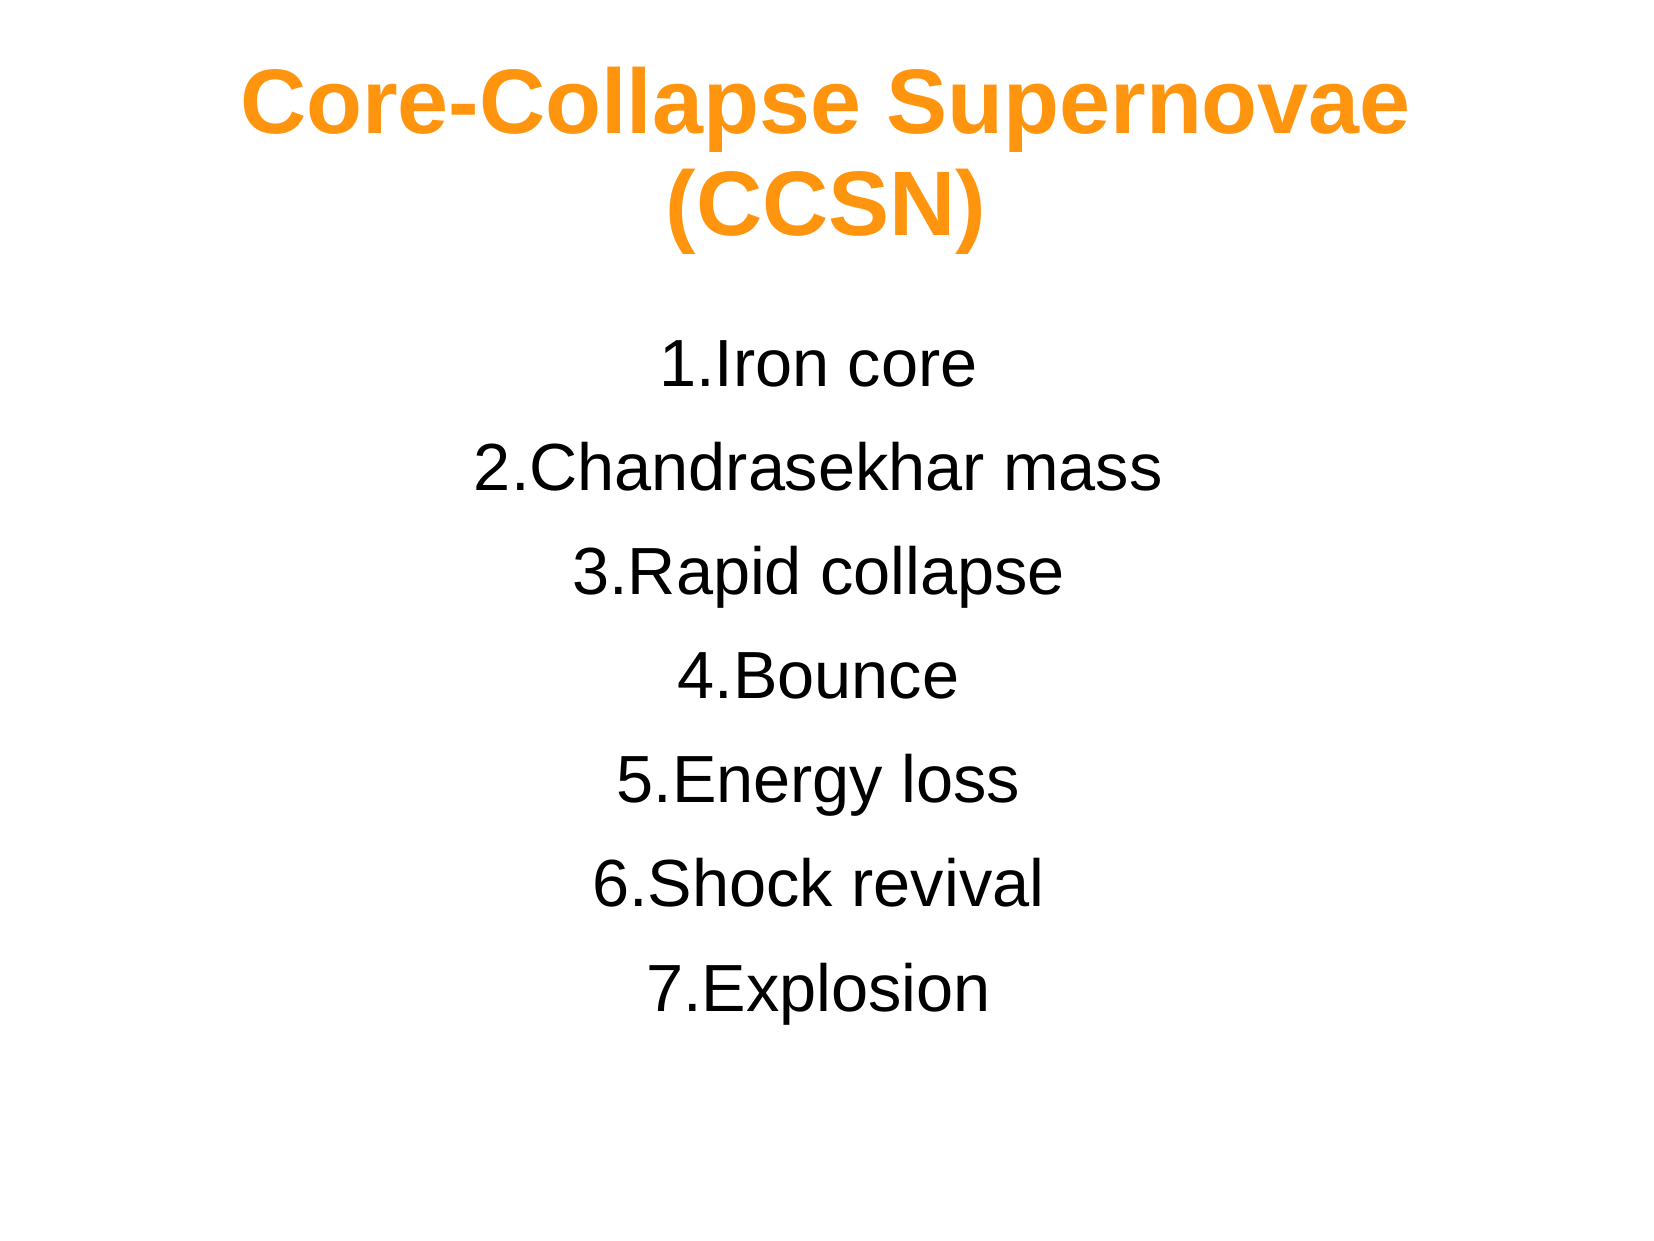

# Core-Collapse Supernovae (CCSN)
Iron core
Chandrasekhar mass
Rapid collapse
Bounce
Energy loss
Shock revival
Explosion